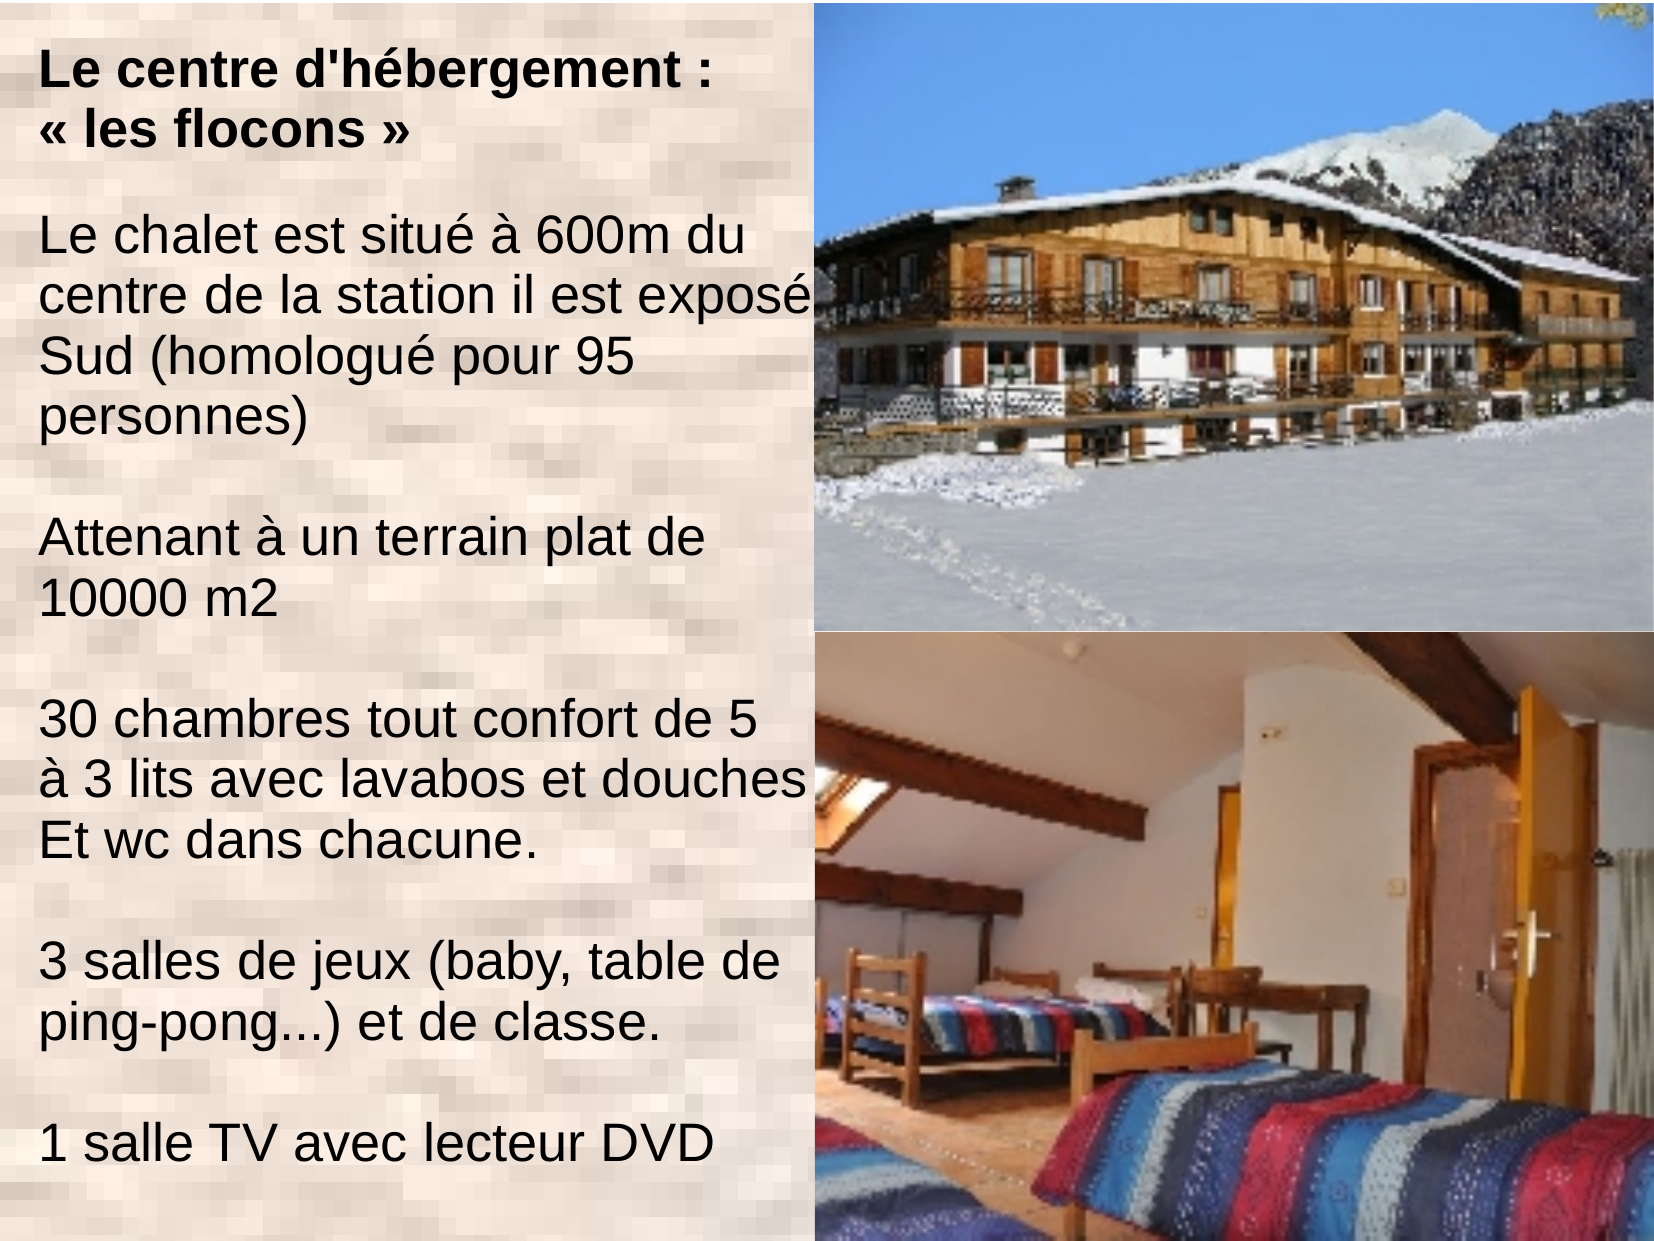

Le centre d'hébergement :
« les flocons »
Le chalet est situé à 600m du
centre de la station il est exposé
Sud (homologué pour 95
personnes)
Attenant à un terrain plat de
10000 m2
30 chambres tout confort de 5
à 3 lits avec lavabos et douches
Et wc dans chacune.
3 salles de jeux (baby, table de
ping-pong...) et de classe.
1 salle TV avec lecteur DVD